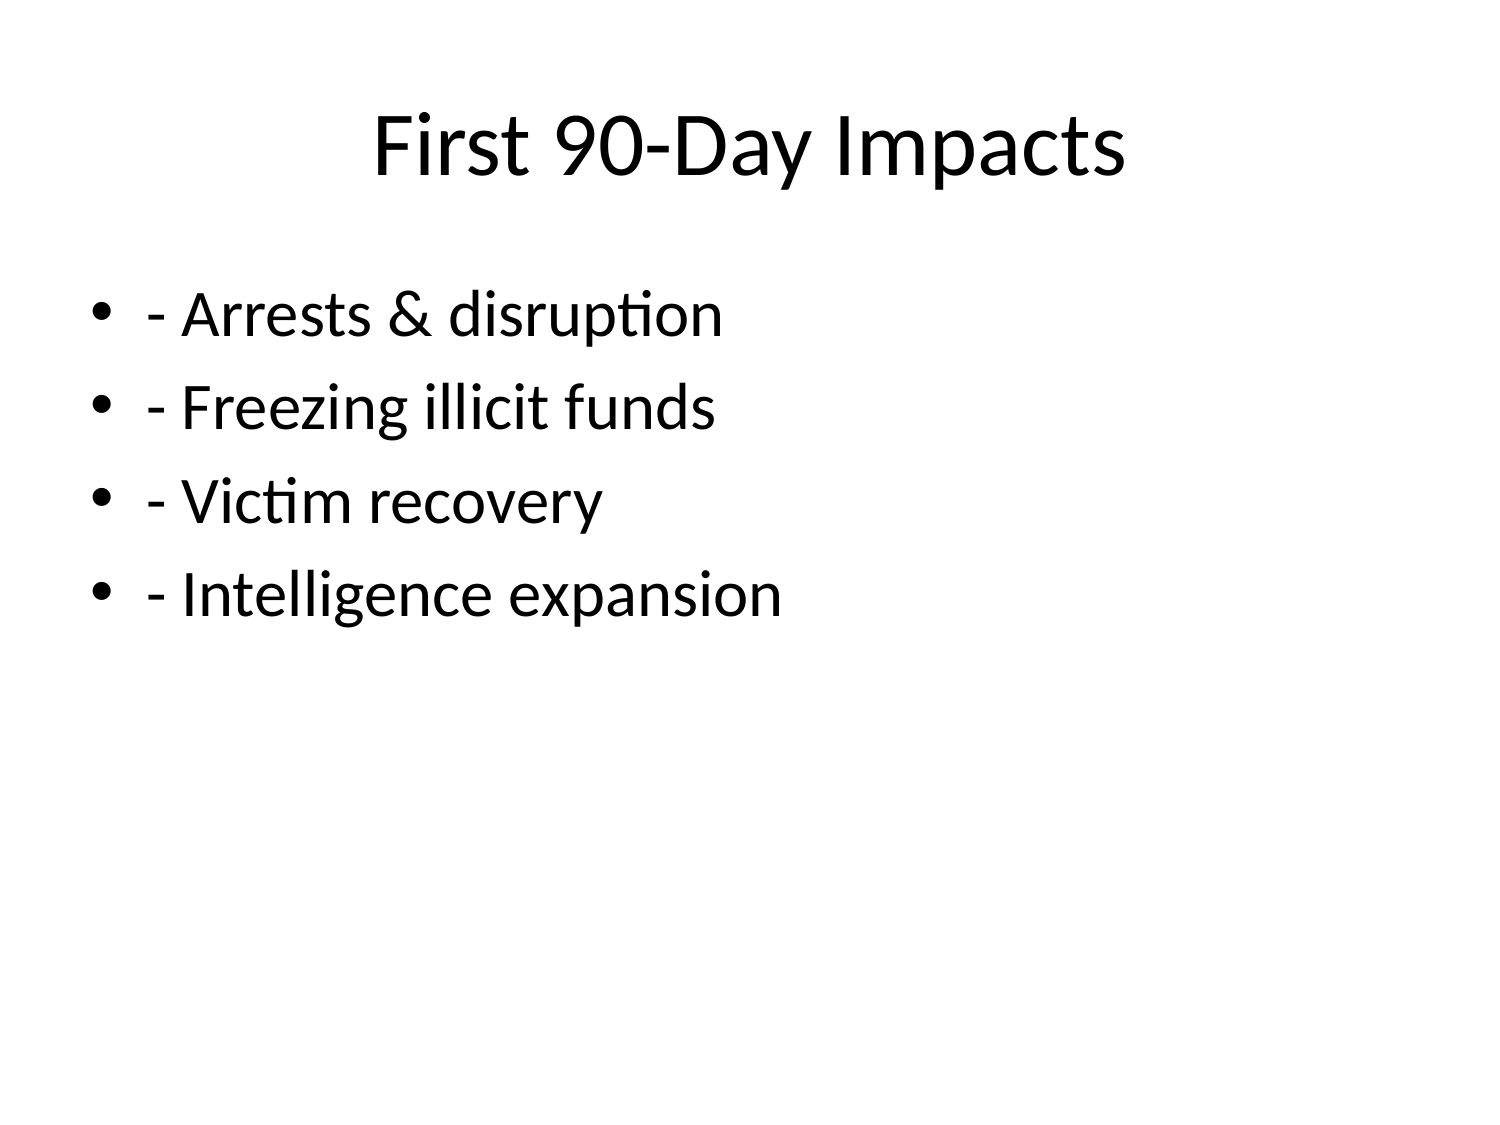

# First 90-Day Impacts
- Arrests & disruption
- Freezing illicit funds
- Victim recovery
- Intelligence expansion